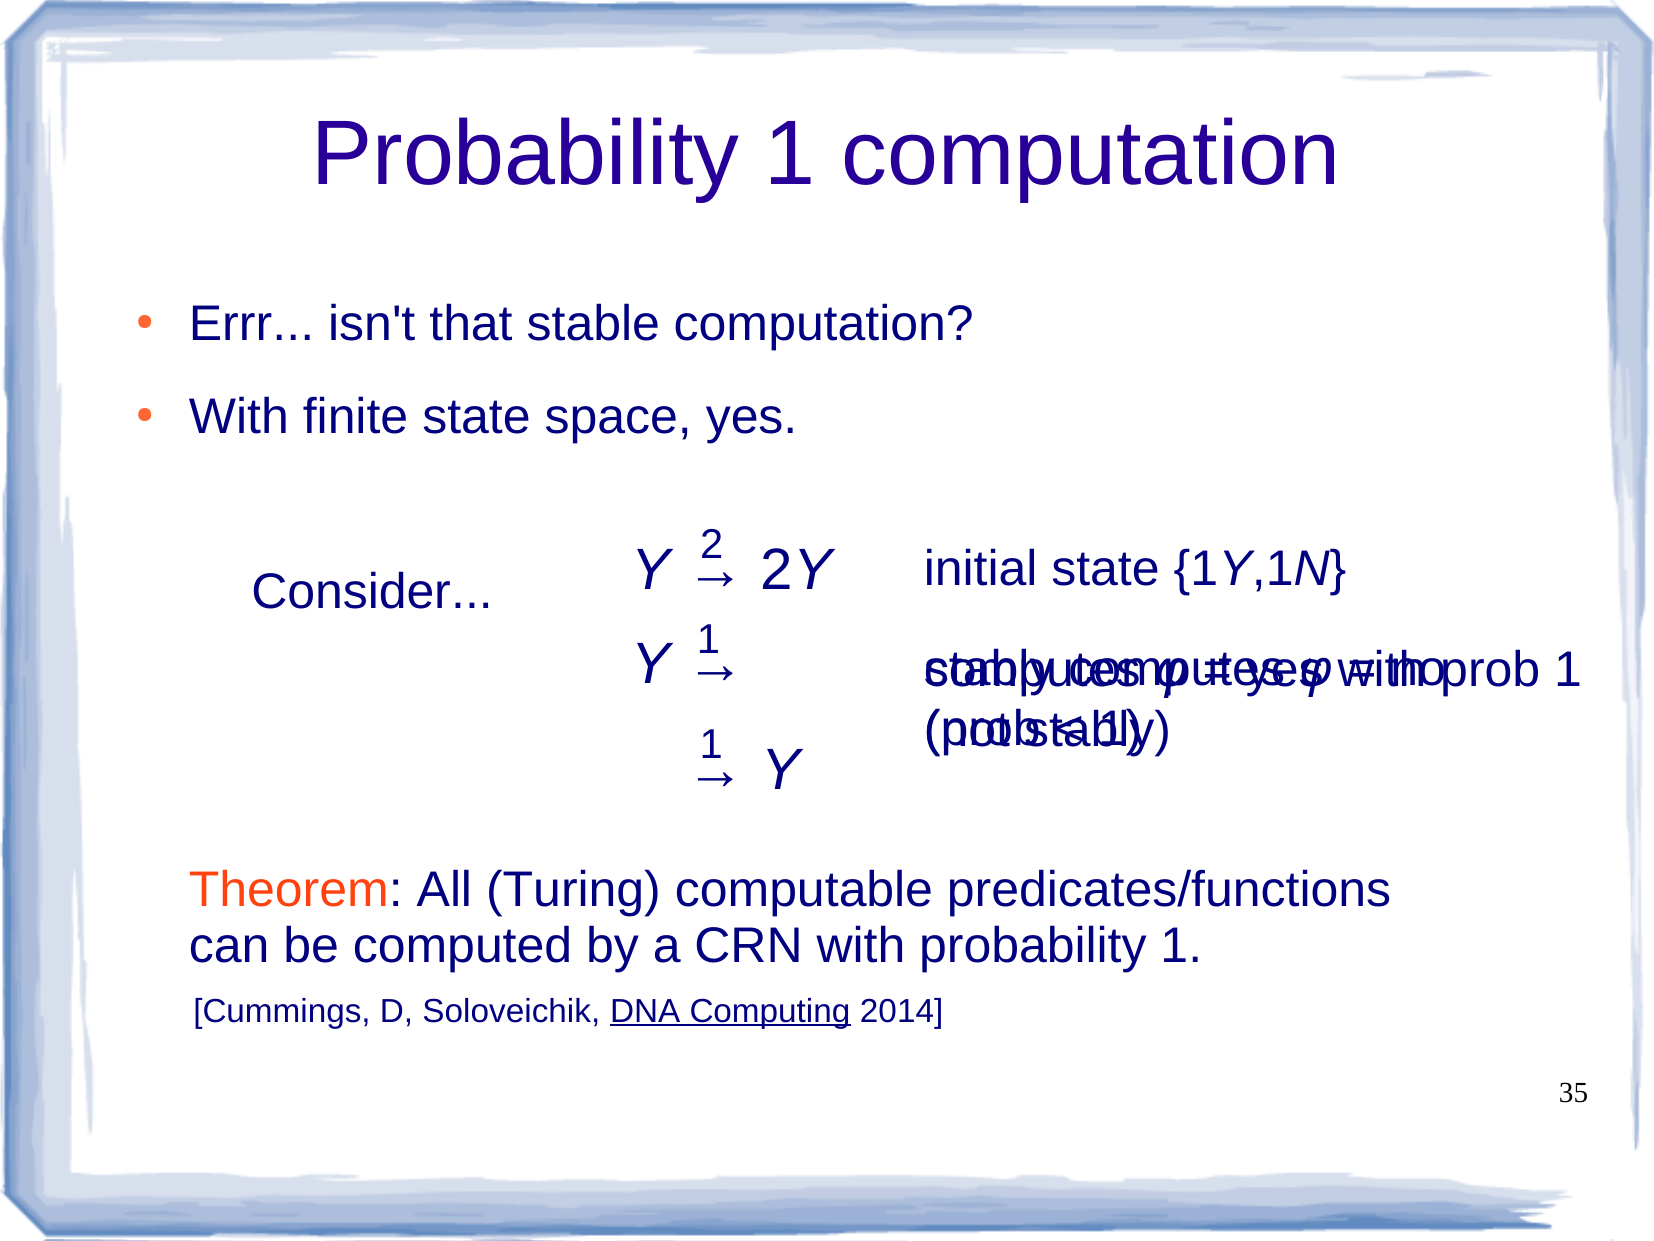

# Probability 1 computation
Errr... isn't that stable computation?
With finite state space, yes.
2
Y → 2Y
Y →
Consider...
1
initial state {1Y,1N}
stably computes φ = no (prob < 1)
computes φ = yes with prob 1 (not stably)
1
 → Y
Theorem: All (Turing) computable predicates/functions can be computed by a CRN with probability 1.
[Cummings, D, Soloveichik, DNA Computing 2014]
35